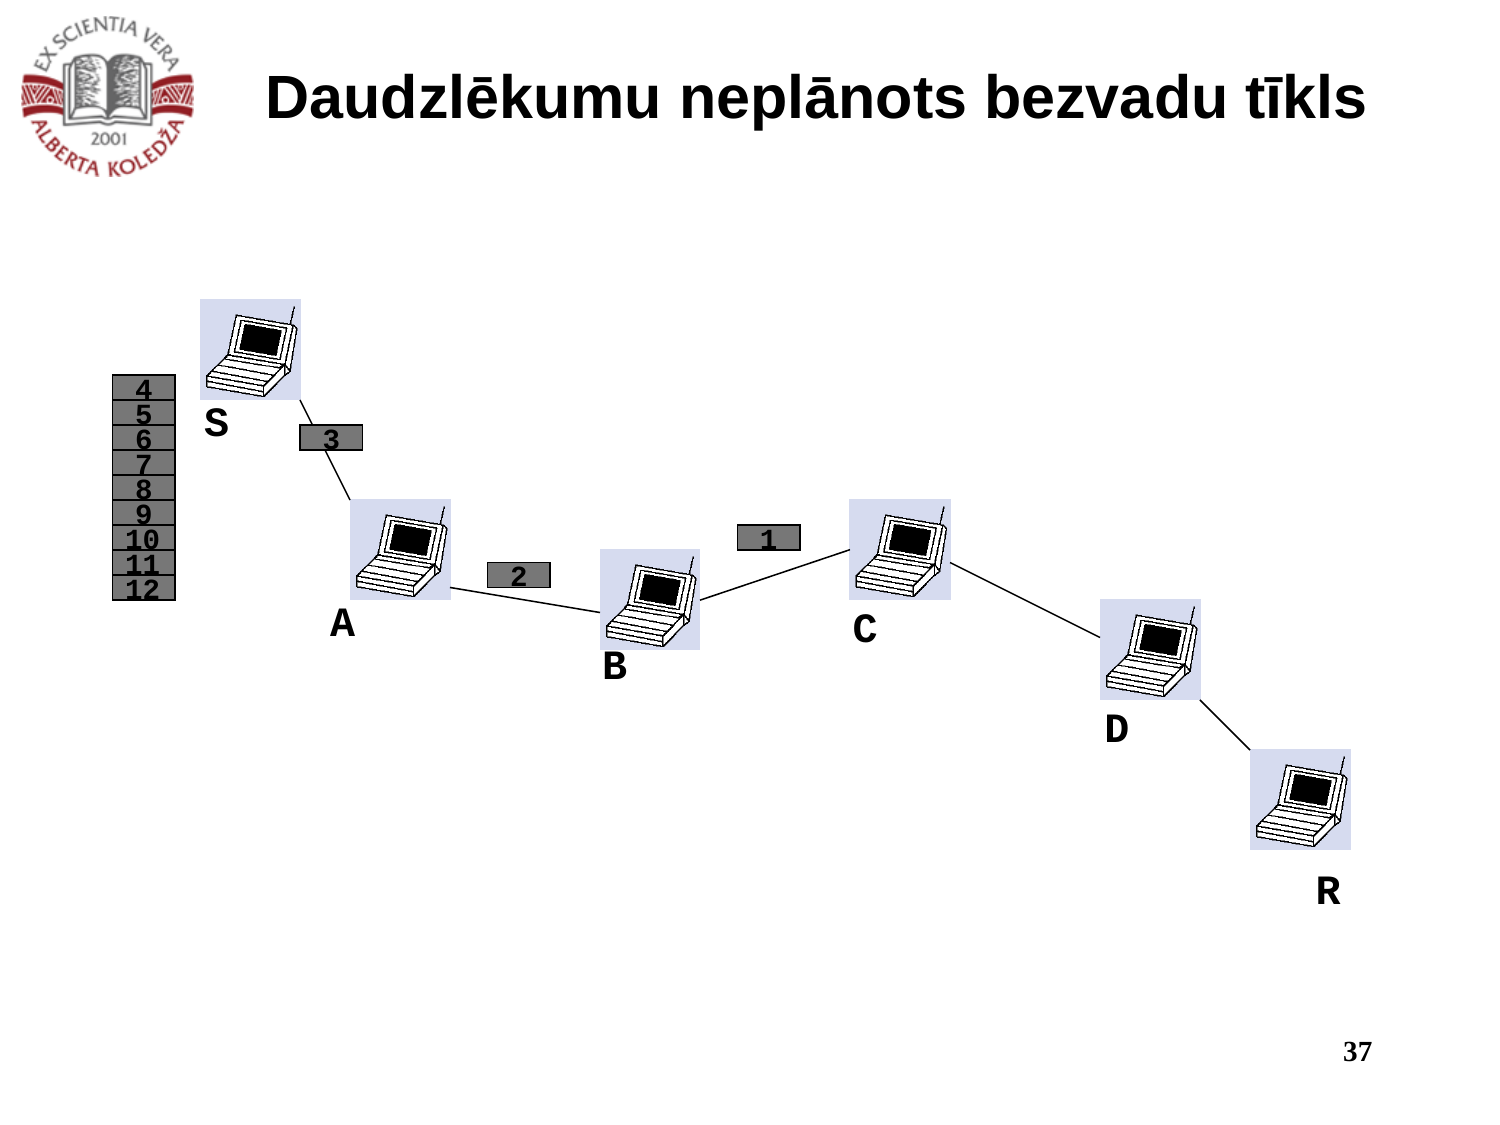

# Daudzlēkumu neplānots bezvadu tīkls
4
S
5
6
3
7
8
9
10
1
11
2
12
A
C
B
D
R